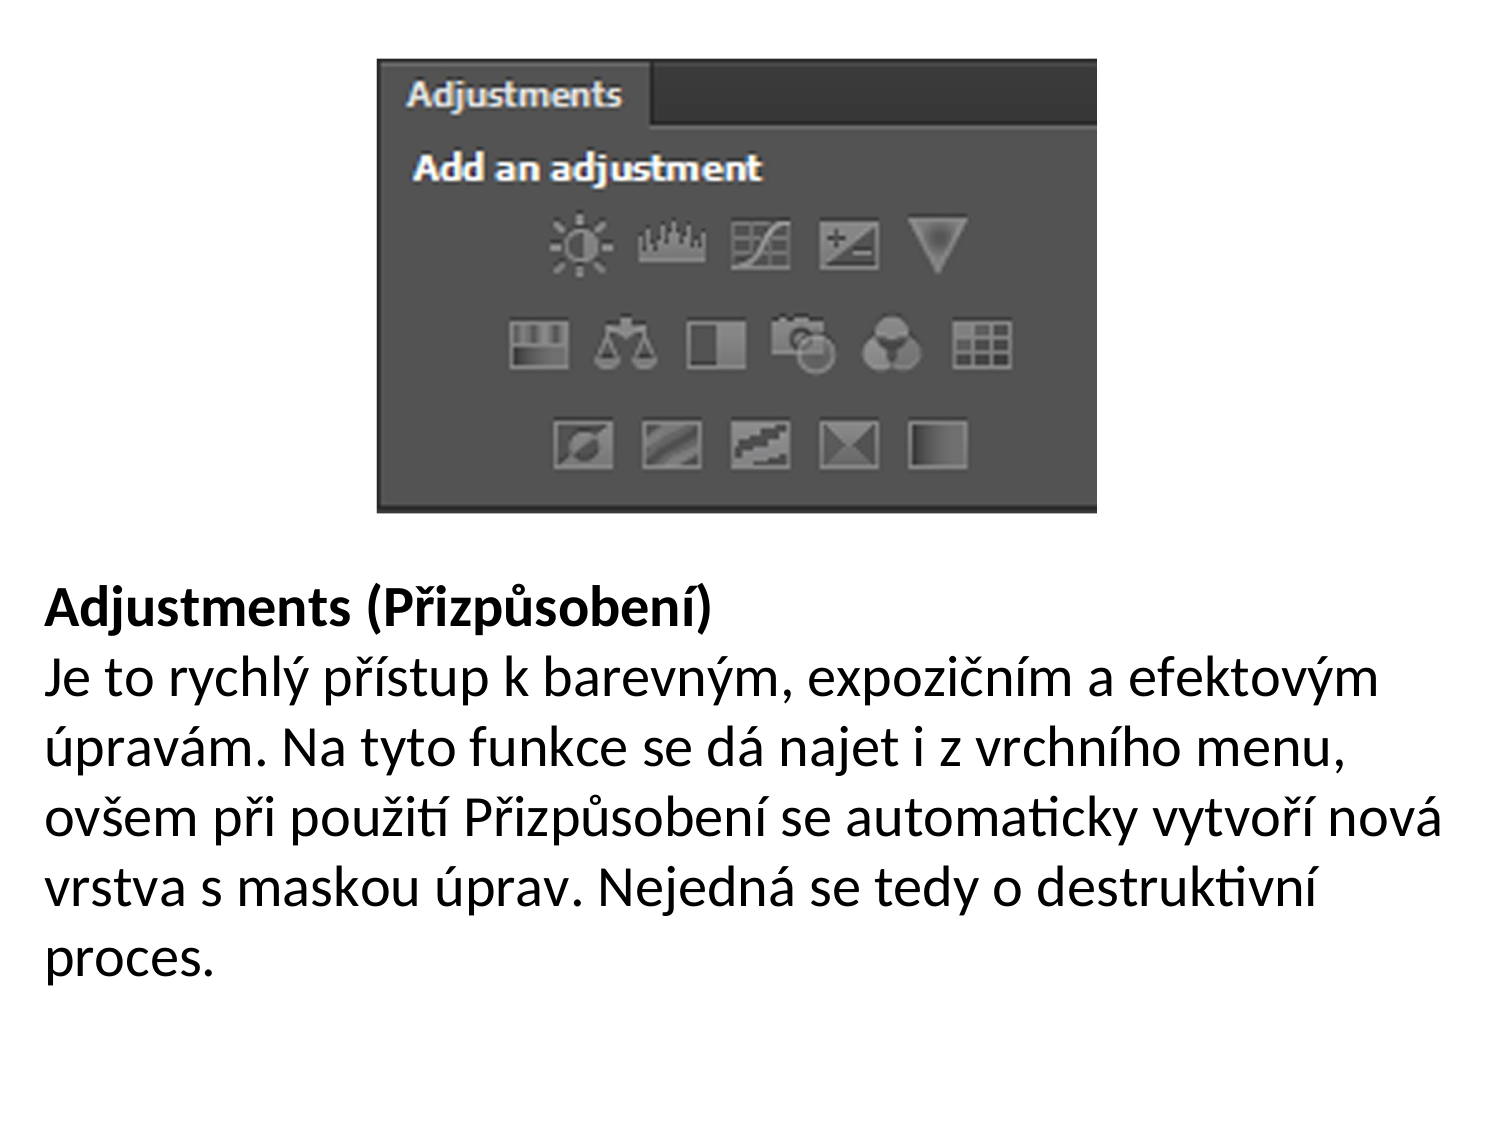

Adjustments (Přizpůsobení)
Je to rychlý přístup k barevným, expozičním a efektovým úpravám. Na tyto funkce se dá najet i z vrchního menu, ovšem při použití Přizpůsobení se automaticky vytvoří nová vrstva s maskou úprav. Nejedná se tedy o destruktivní proces.